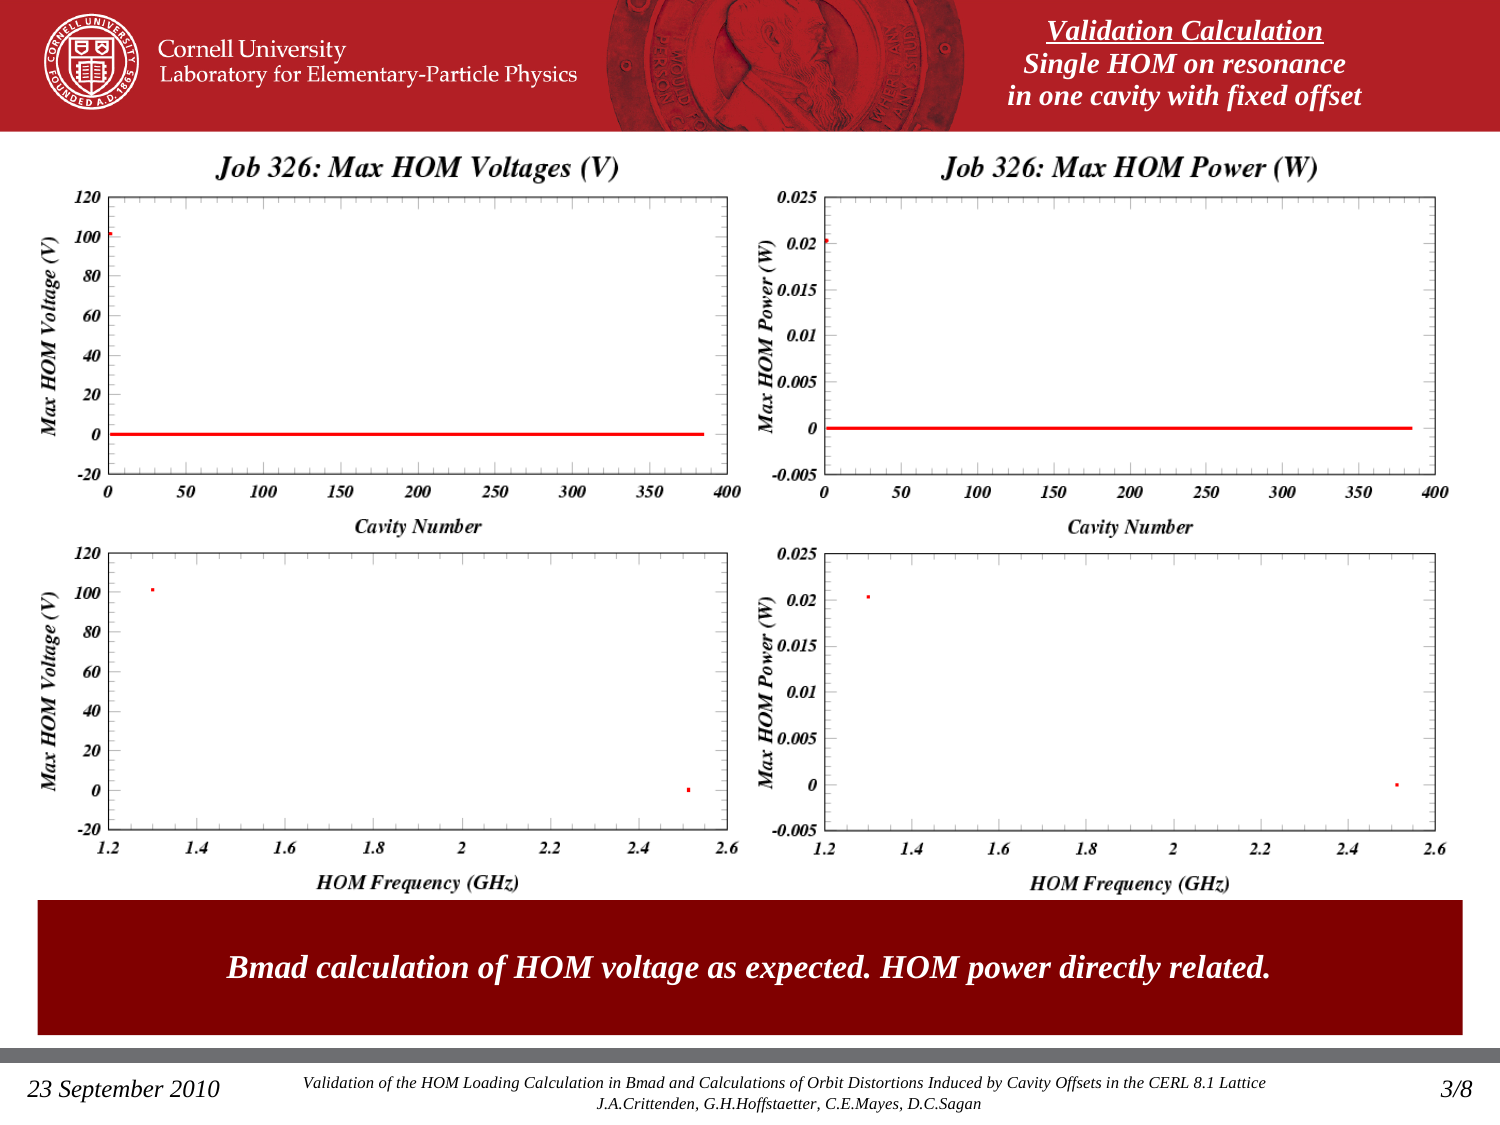

Validation Calculation
Single HOM on resonance
in one cavity with fixed offset
Bmad calculation of HOM voltage as expected. HOM power directly related.